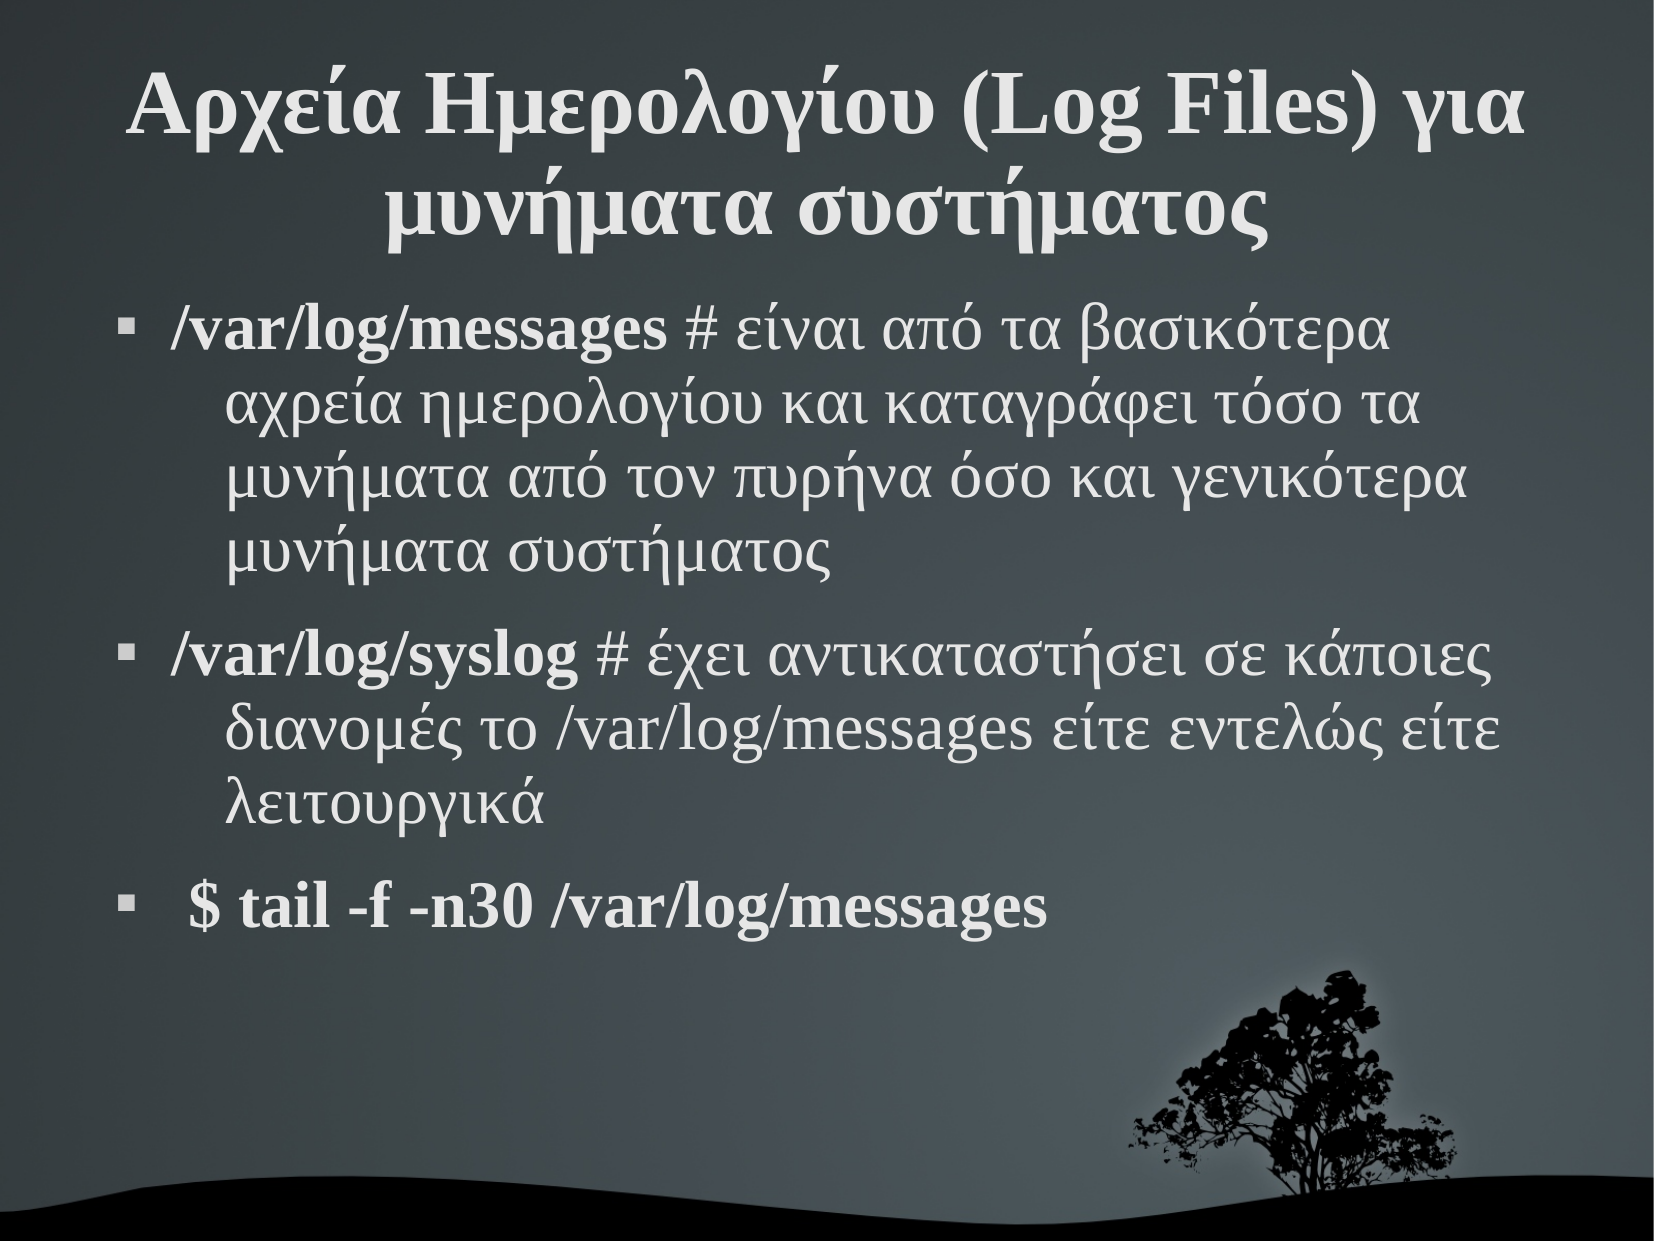

# Αρχεία Ημερολογίου (Log Files) για μυνήματα συστήματος
/var/log/messages # είναι από τα βασικότερα αχρεία ημερολογίου και καταγράφει τόσο τα μυνήματα από τον πυρήνα όσο και γενικότερα μυνήματα συστήματος
/var/log/syslog # έχει αντικαταστήσει σε κάποιες διανομές το /var/log/messages είτε εντελώς είτε λειτουργικά
 $ tail -f -n30 /var/log/messages